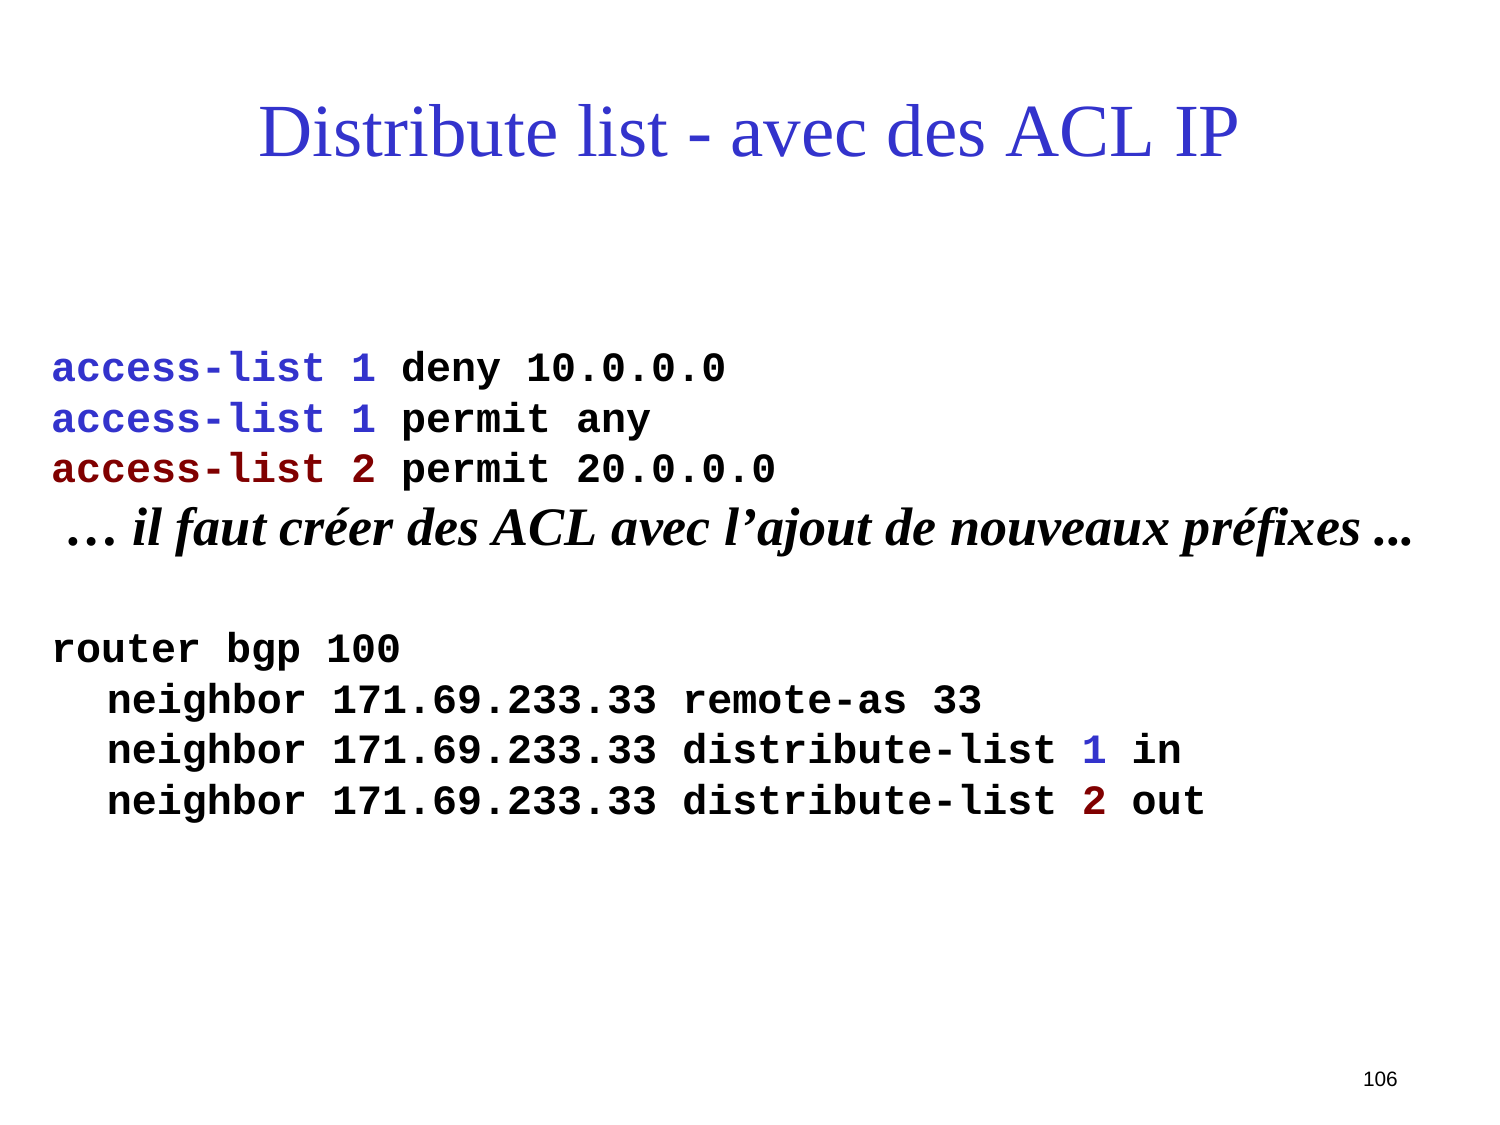

# Distribute list - avec des ACL IP
access-list 1 deny 10.0.0.0
access-list 1 permit any
access-list 2 permit 20.0.0.0
 … il faut créer des ACL avec l’ajout de nouveaux préfixes ...
router bgp 100
	neighbor 171.69.233.33 remote-as 33
	neighbor 171.69.233.33 distribute-list 1 in
	neighbor 171.69.233.33 distribute-list 2 out